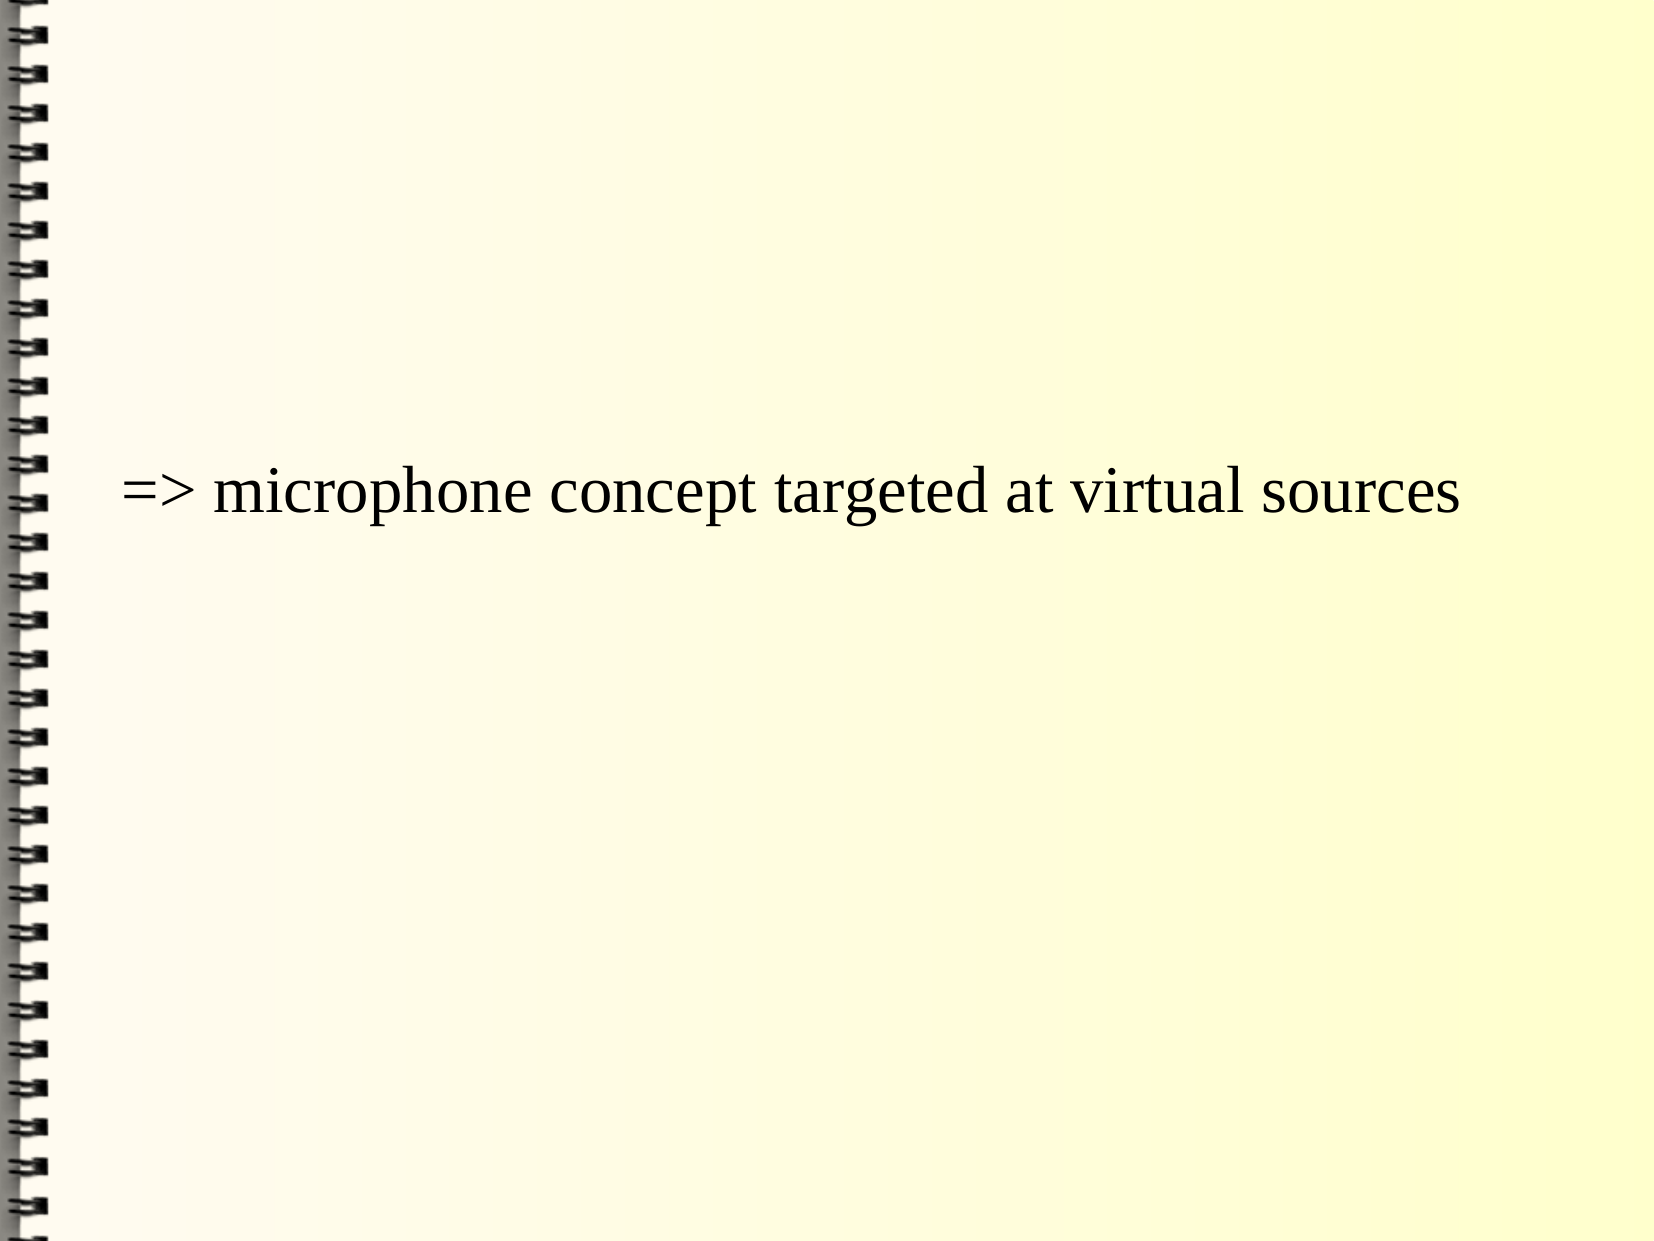

# => microphone concept targeted at virtual sources